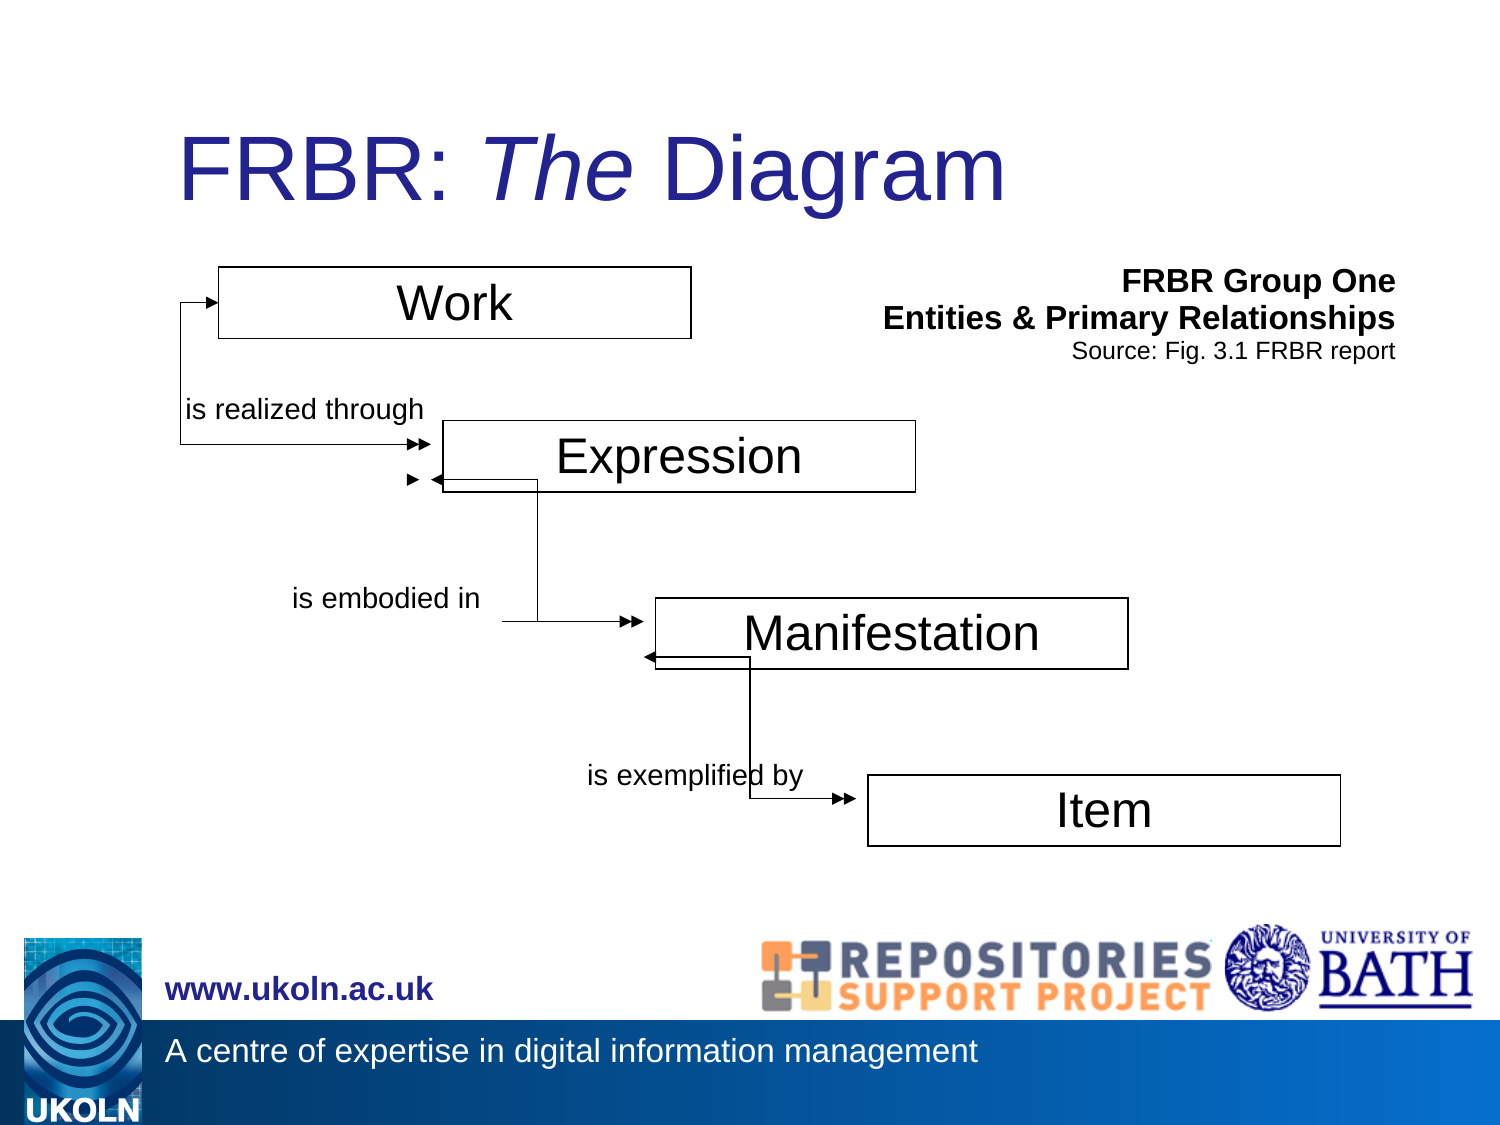

# FRBR: The Diagram
FRBR Group One
Entities & Primary Relationships
Source: Fig. 3.1 FRBR report
Work
is realized through
Expression
is embodied in
Manifestation
is exemplified by
Item